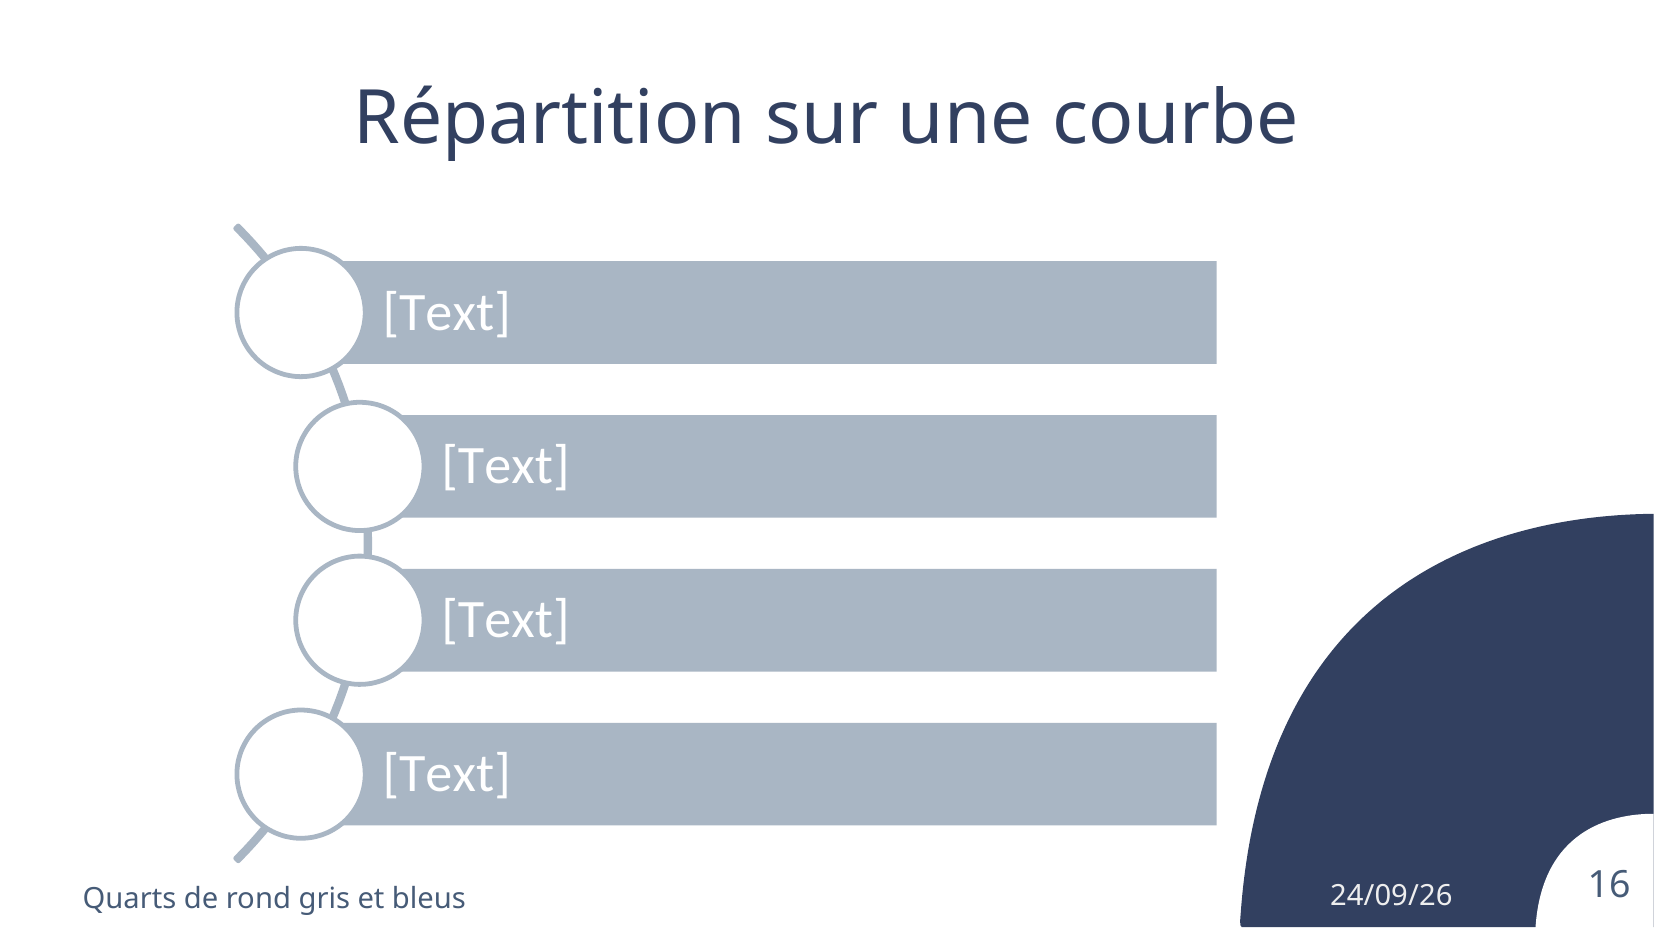

# Répartition sur une courbe
[Text]
[Text]
[Text]
[Text]
16
Quarts de rond gris et bleus